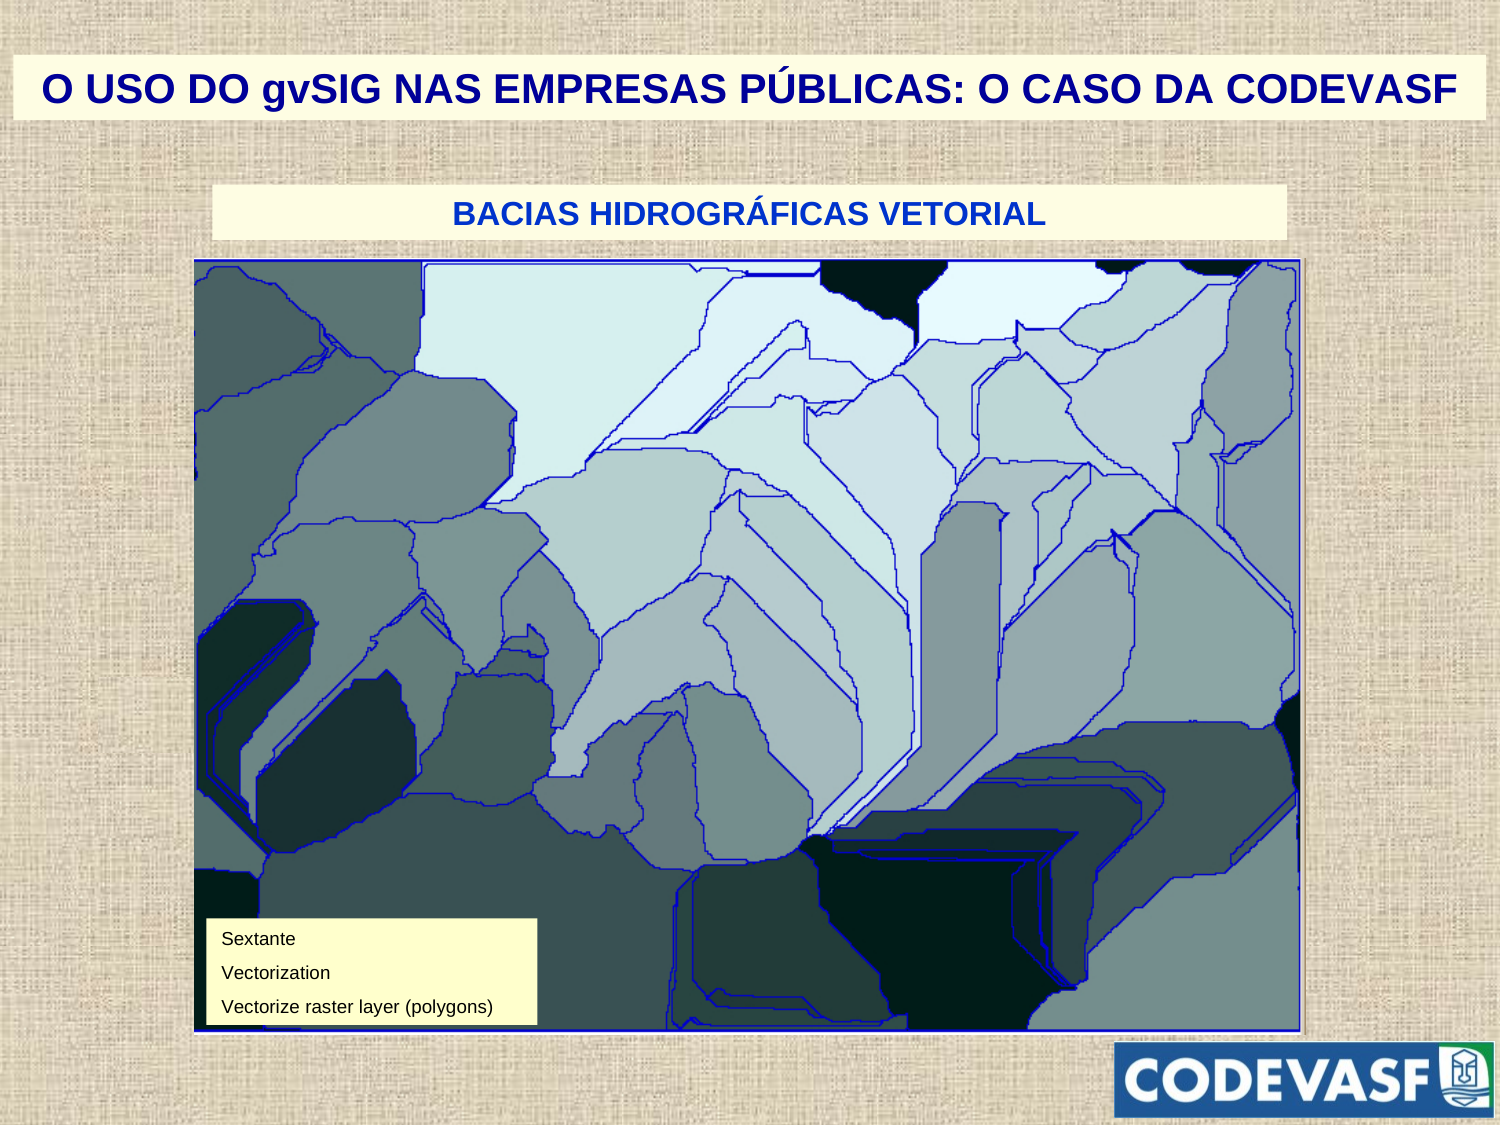

O USO DO gvSIG NAS EMPRESAS PÚBLICAS: O CASO DA CODEVASF
BACIAS HIDROGRÁFICAS VETORIAL
Sextante
Vectorization
Vectorize raster layer (polygons)